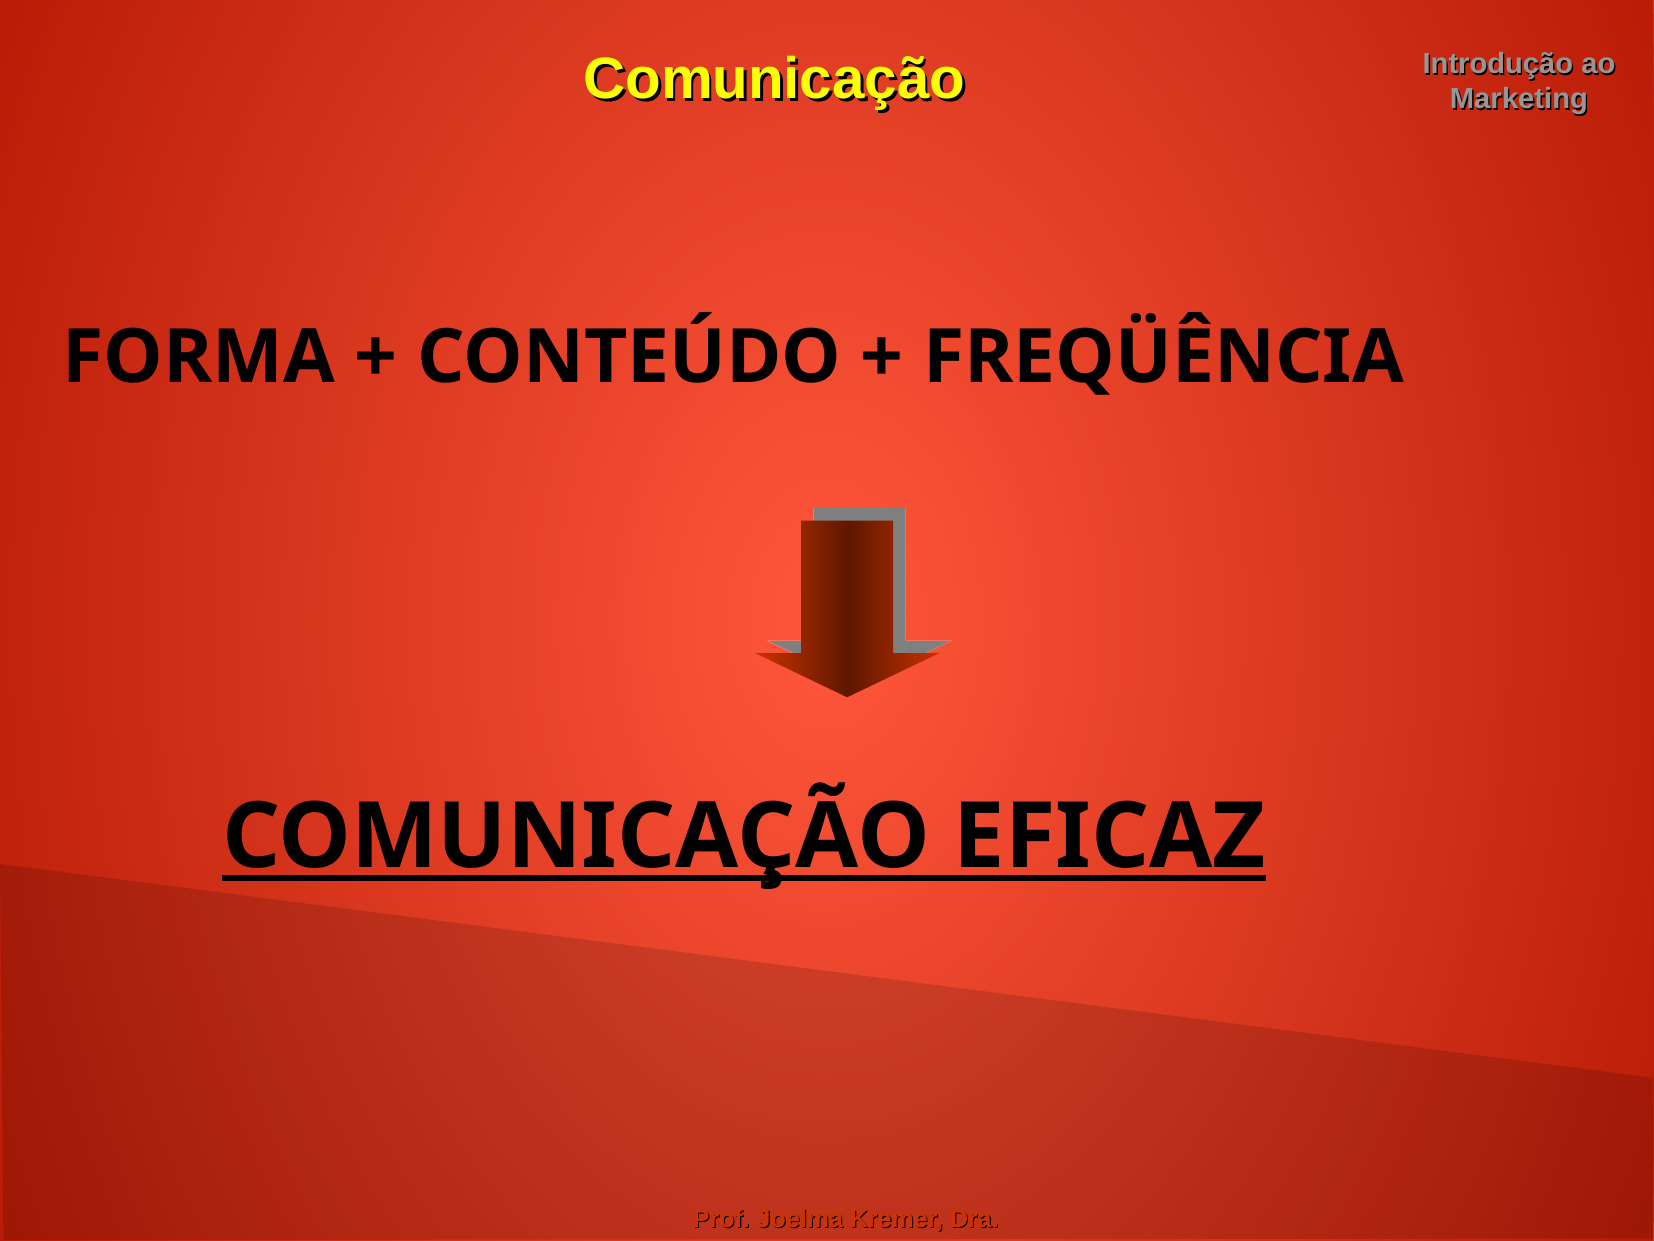

# Introdução ao Marketing
Comunicação
FORMA + CONTEÚDO + FREQÜÊNCIA
COMUNICAÇÃO EFICAZ
Prof. Joelma Kremer, Dra.